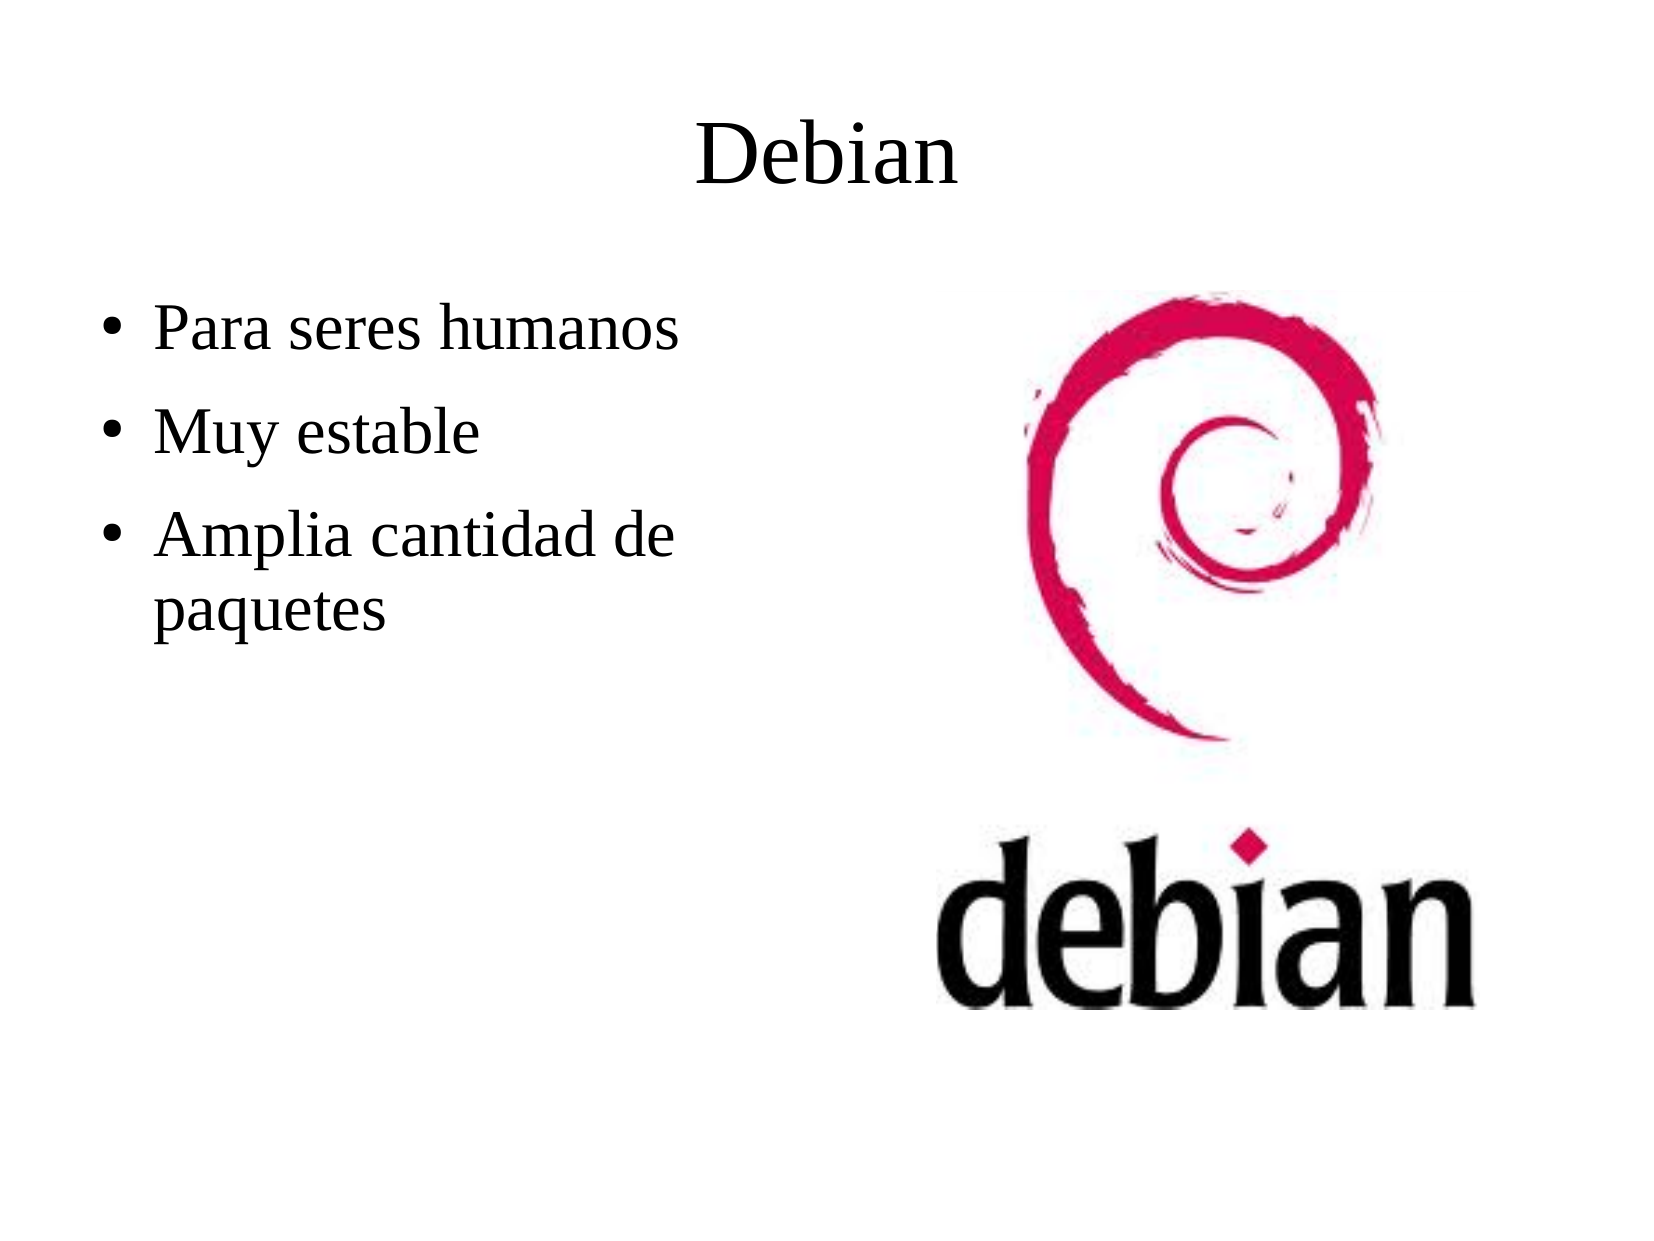

# Debian
Para seres humanos
Muy estable
Amplia cantidad de paquetes